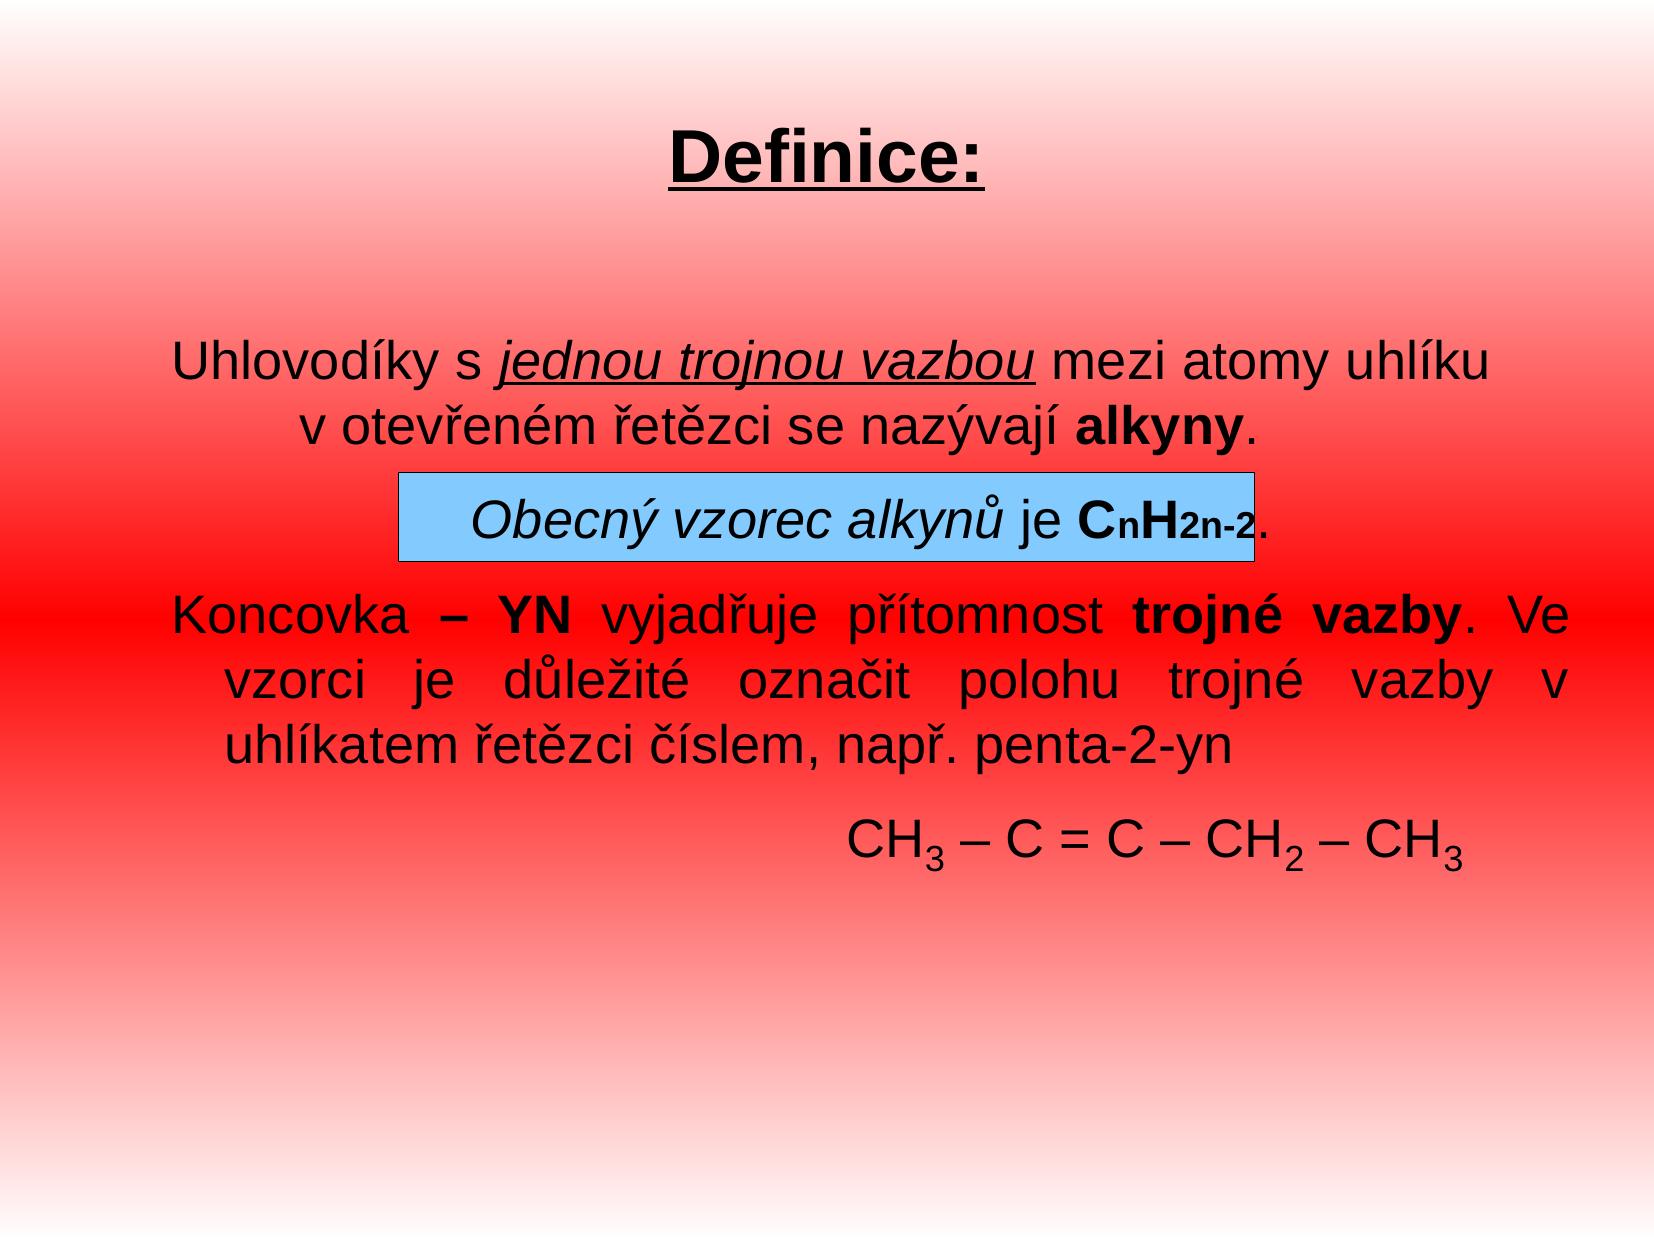

# Definice:
Uhlovodíky s jednou trojnou vazbou mezi atomy uhlíku v otevřeném řetězci se nazývají alkyny.
Obecný vzorec alkynů je CnH2n-2.
Koncovka – YN vyjadřuje přítomnost trojné vazby. Ve vzorci je důležité označit polohu trojné vazby v uhlíkatem řetězci číslem, např. penta-2-yn
 CH3 – C = C – CH2 – CH3